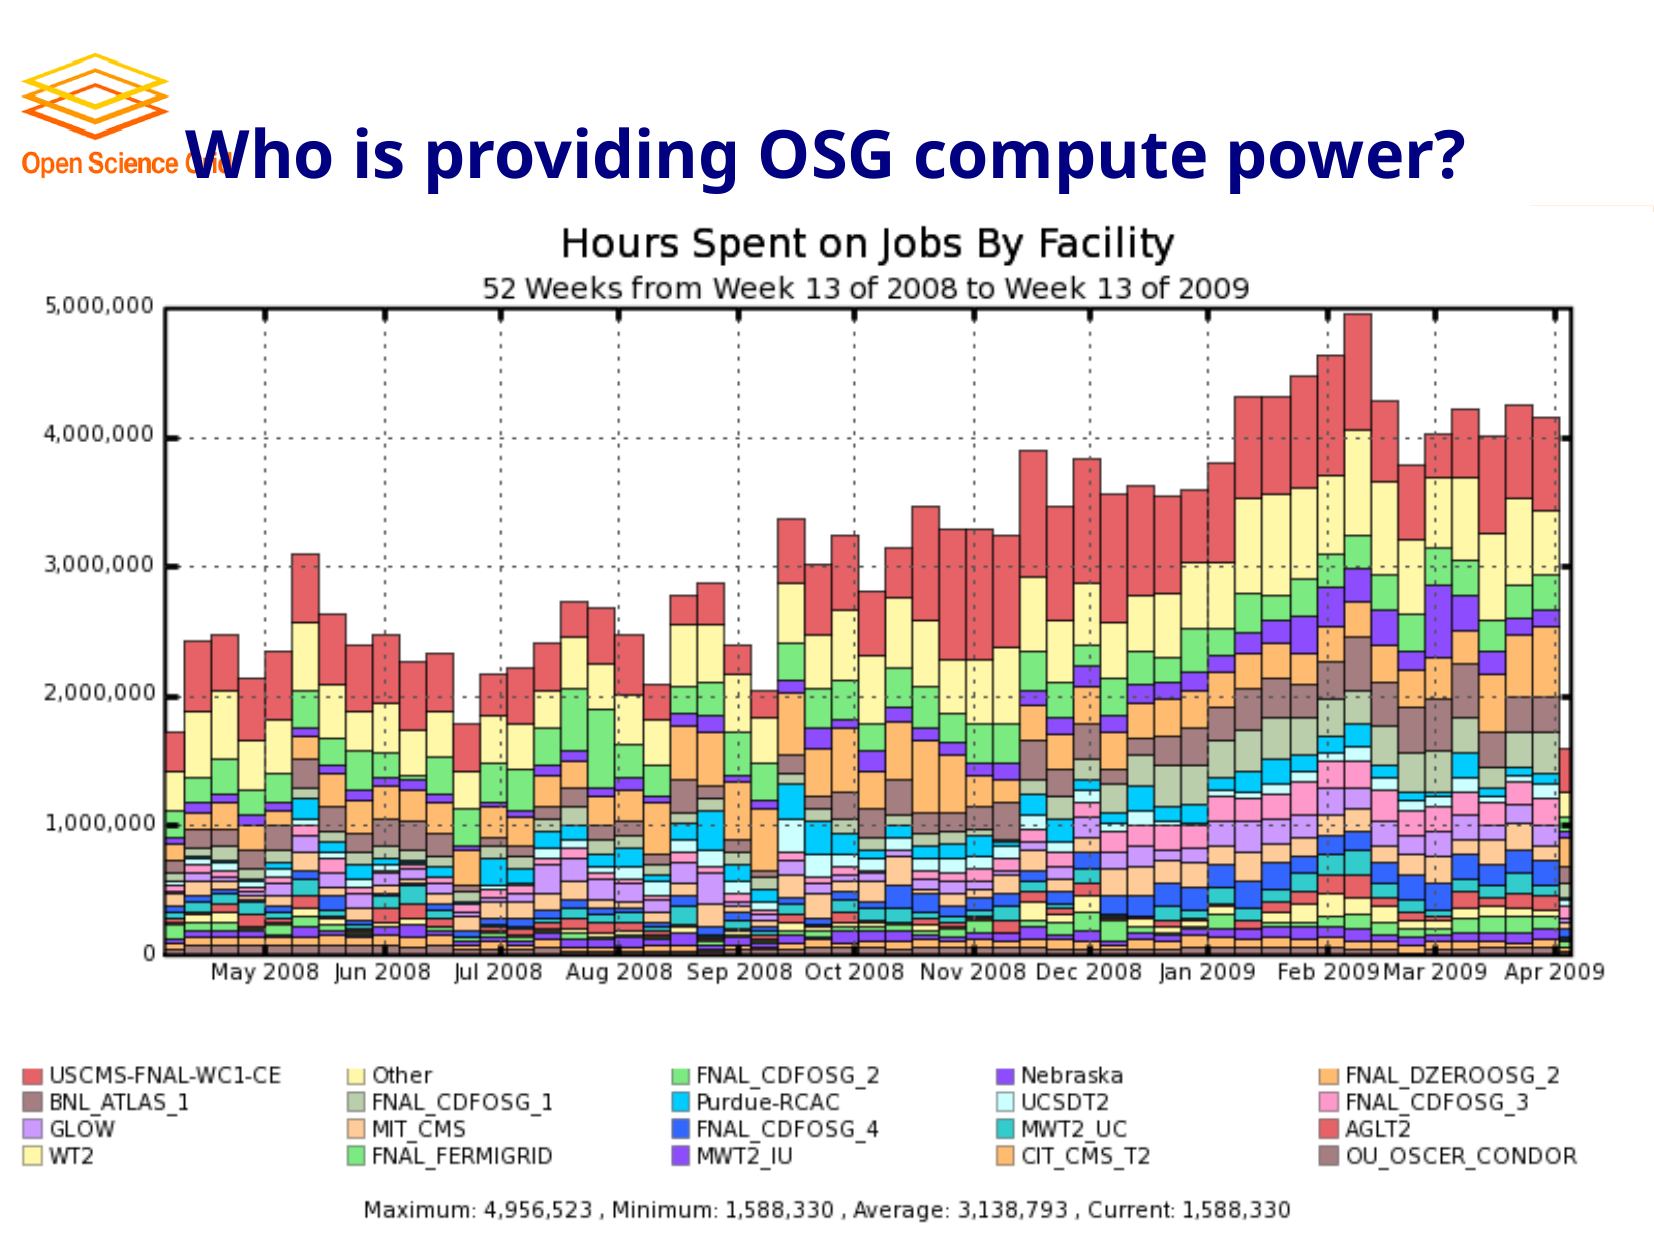

# Who is providing OSG compute power?